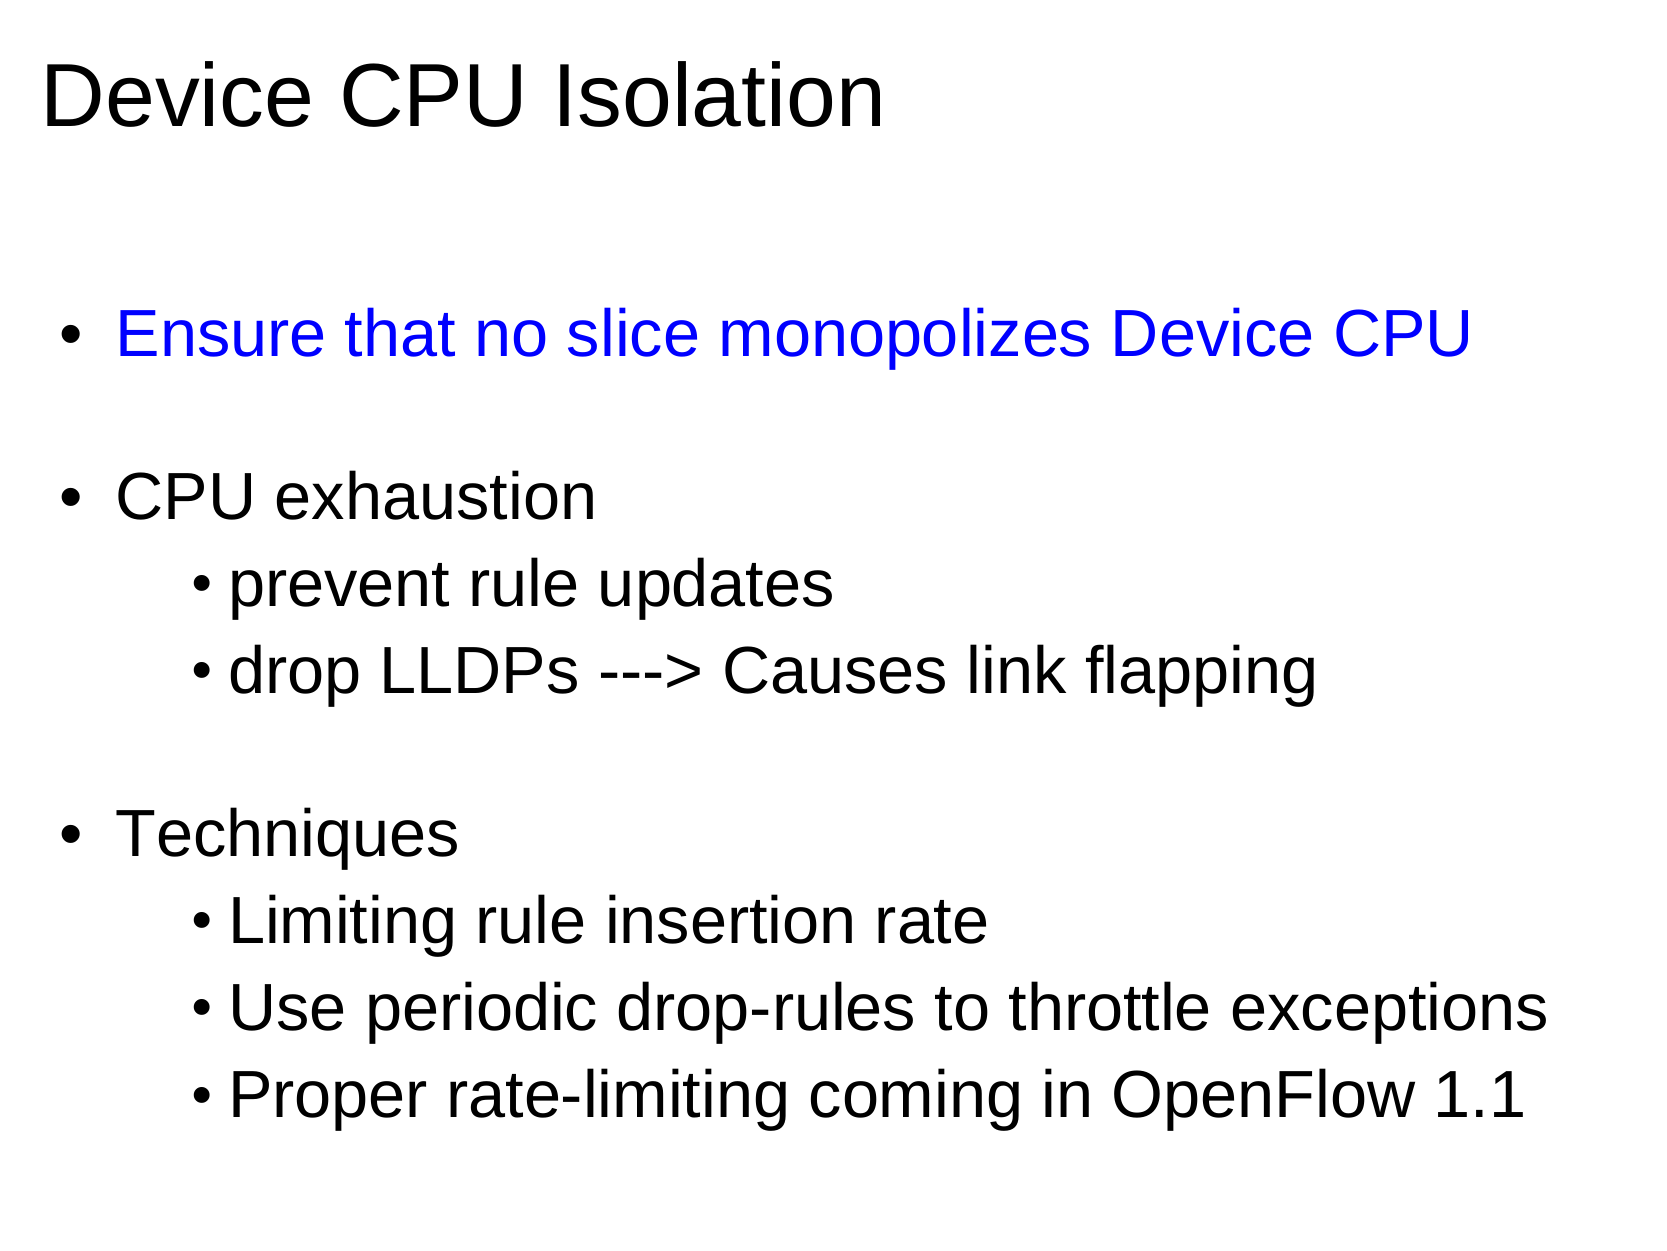

# Device CPU Isolation
Ensure that no slice monopolizes Device CPU
CPU exhaustion
prevent rule updates
drop LLDPs ---> Causes link flapping
Techniques
Limiting rule insertion rate
Use periodic drop-rules to throttle exceptions
Proper rate-limiting coming in OpenFlow 1.1